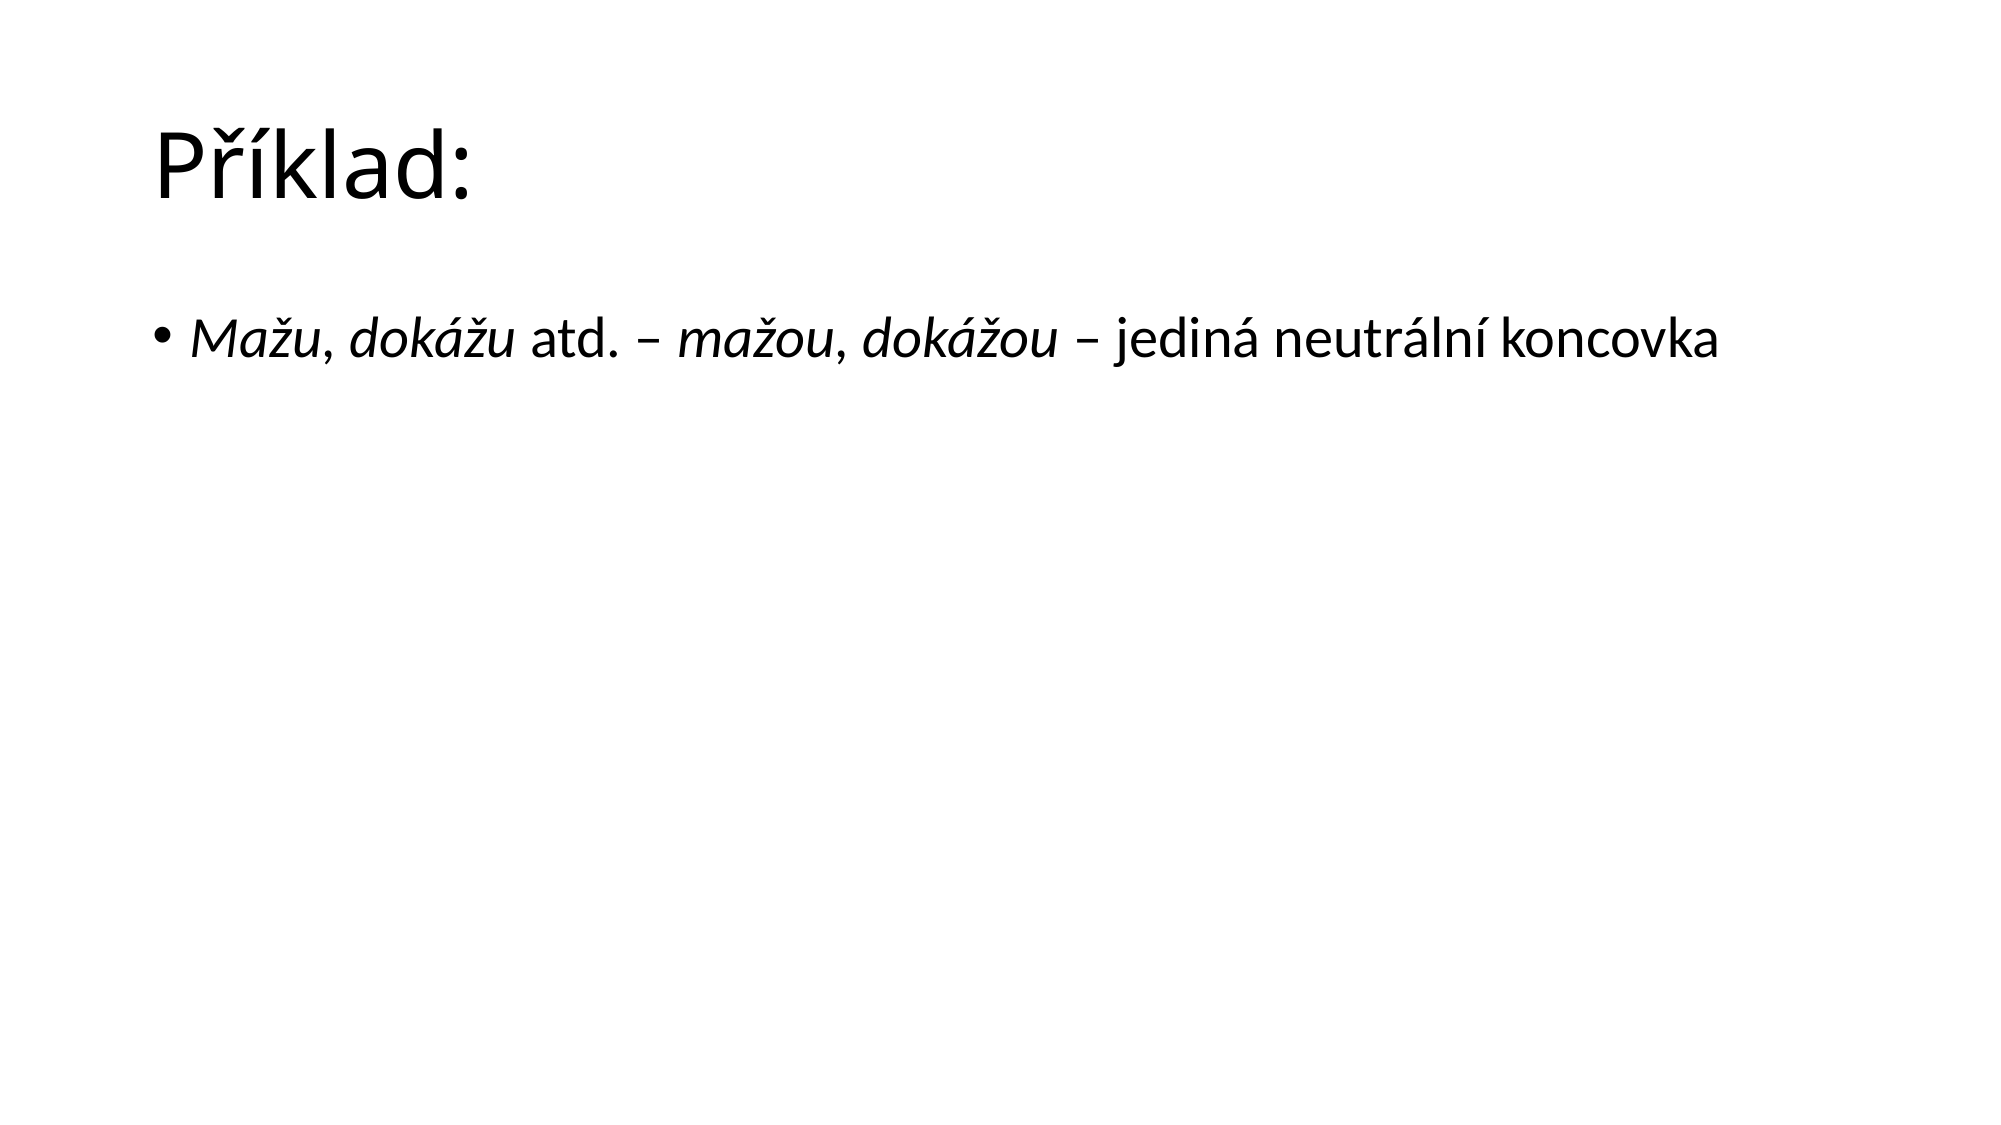

# Příklad:
Mažu, dokážu atd. – mažou, dokážou – jediná neutrální koncovka